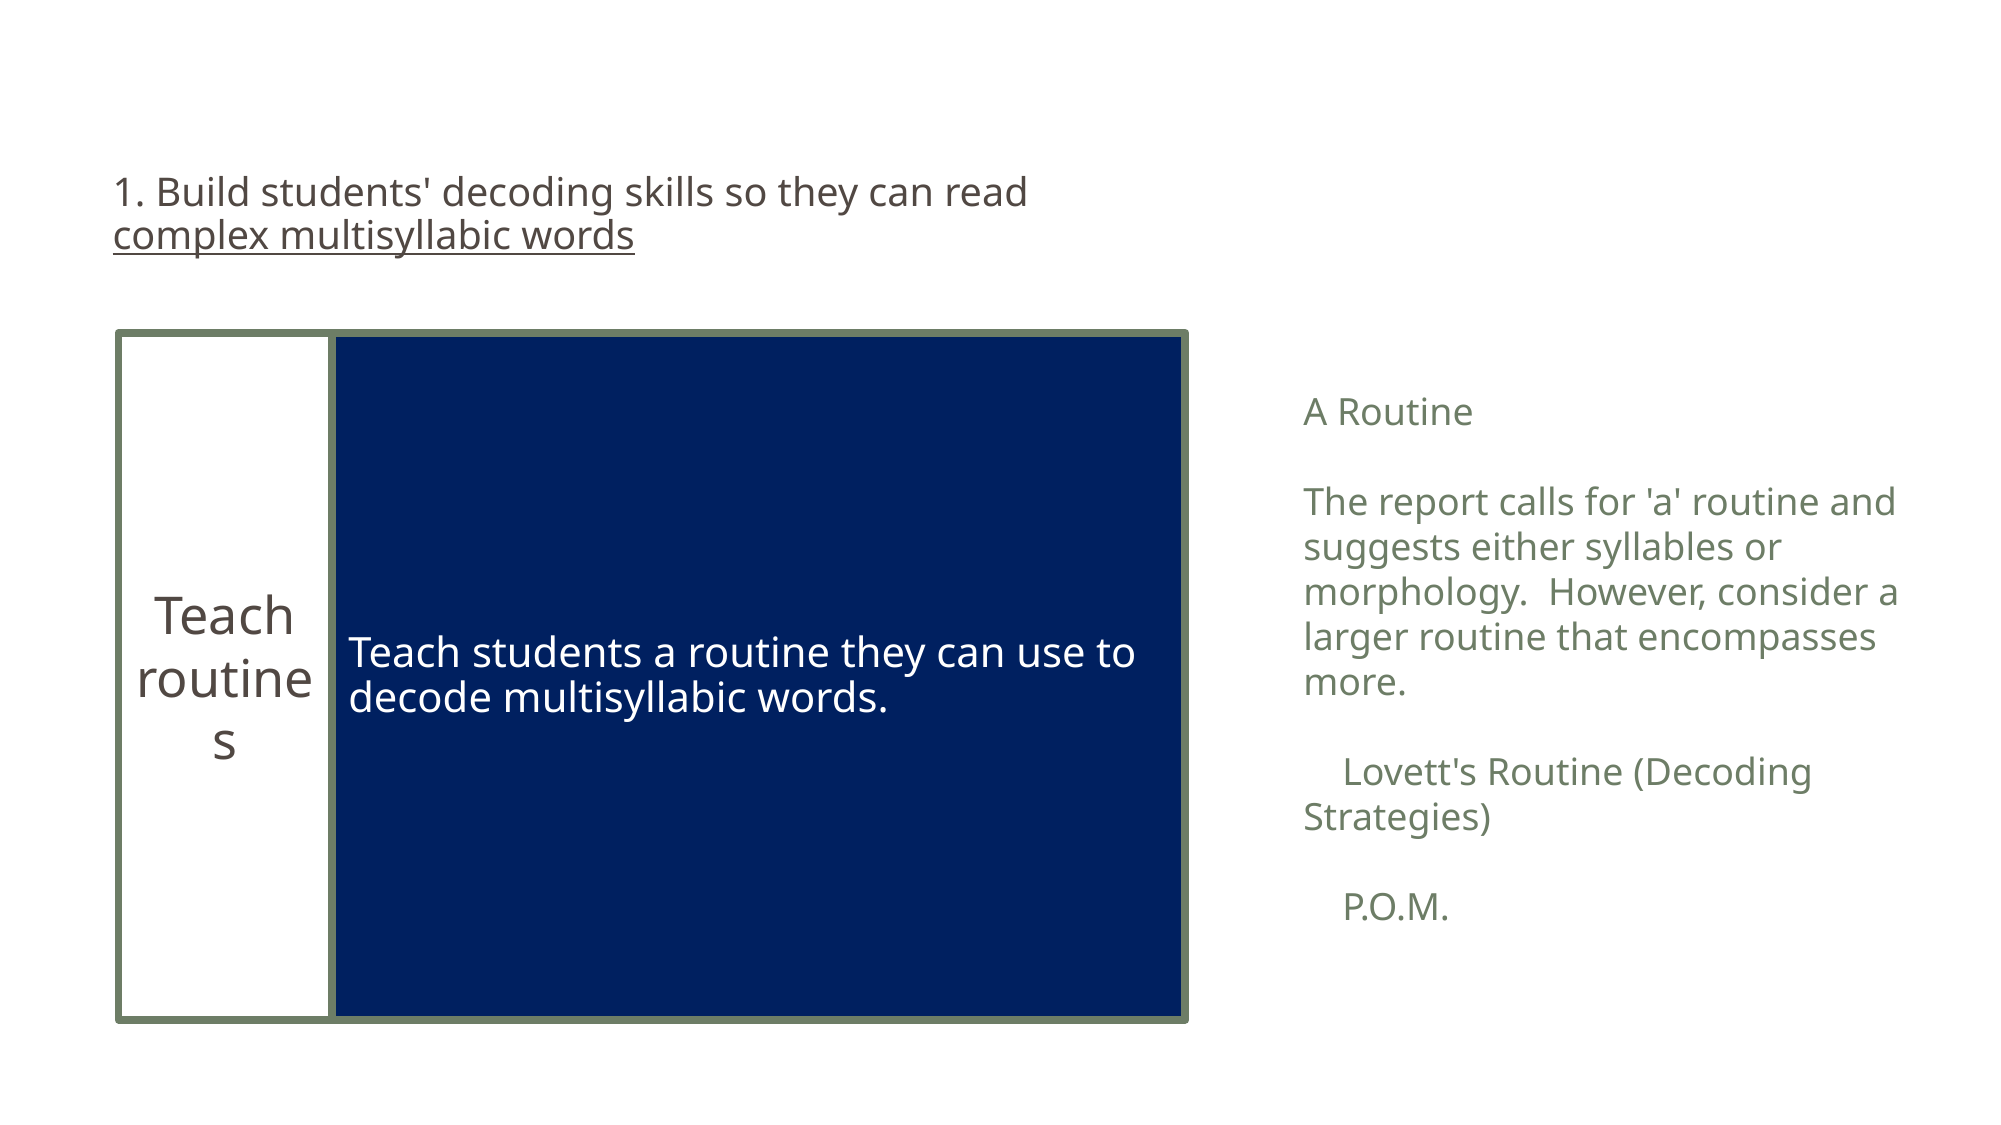

# 1. Build students' decoding skills so they can read complex multisyllabic words
Teach routines
Teach students a routine they can use to decode multisyllabic words.
A Routine
The report calls for 'a' routine and suggests either syllables or morphology.  However, consider a larger routine that encompasses more.
    Lovett's Routine (Decoding Strategies)
    P.O.M.